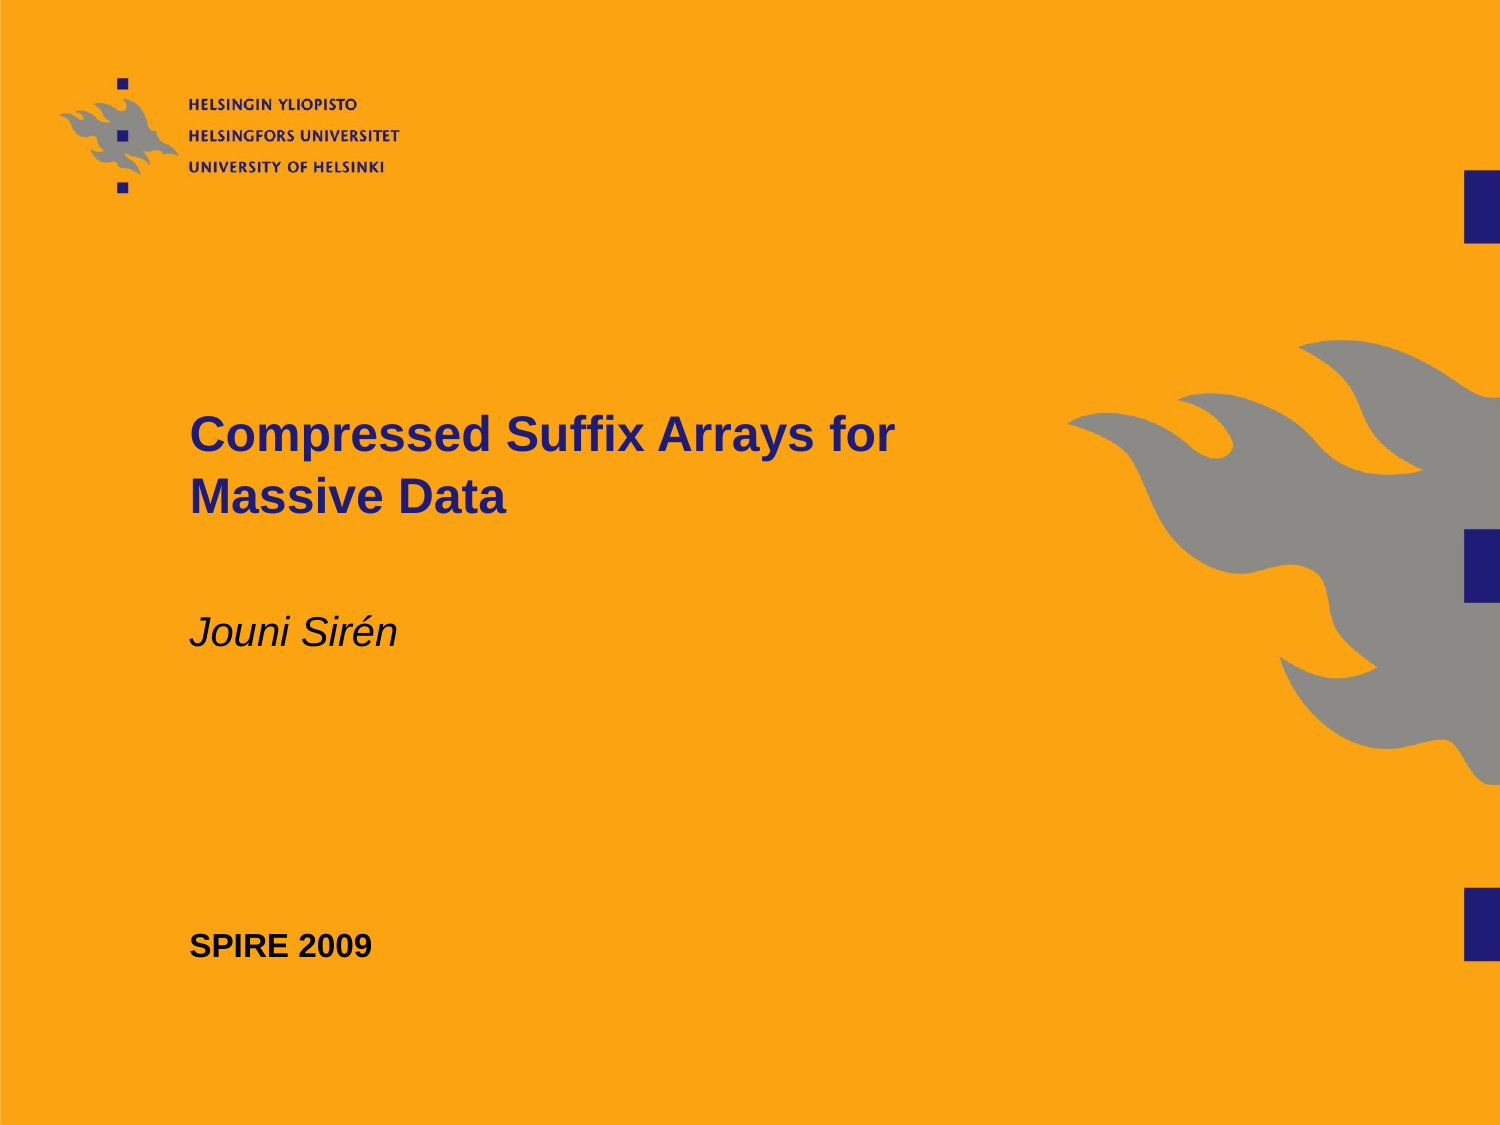

# Compressed Suffix Arrays for Massive Data
Jouni Sirén
SPIRE 2009